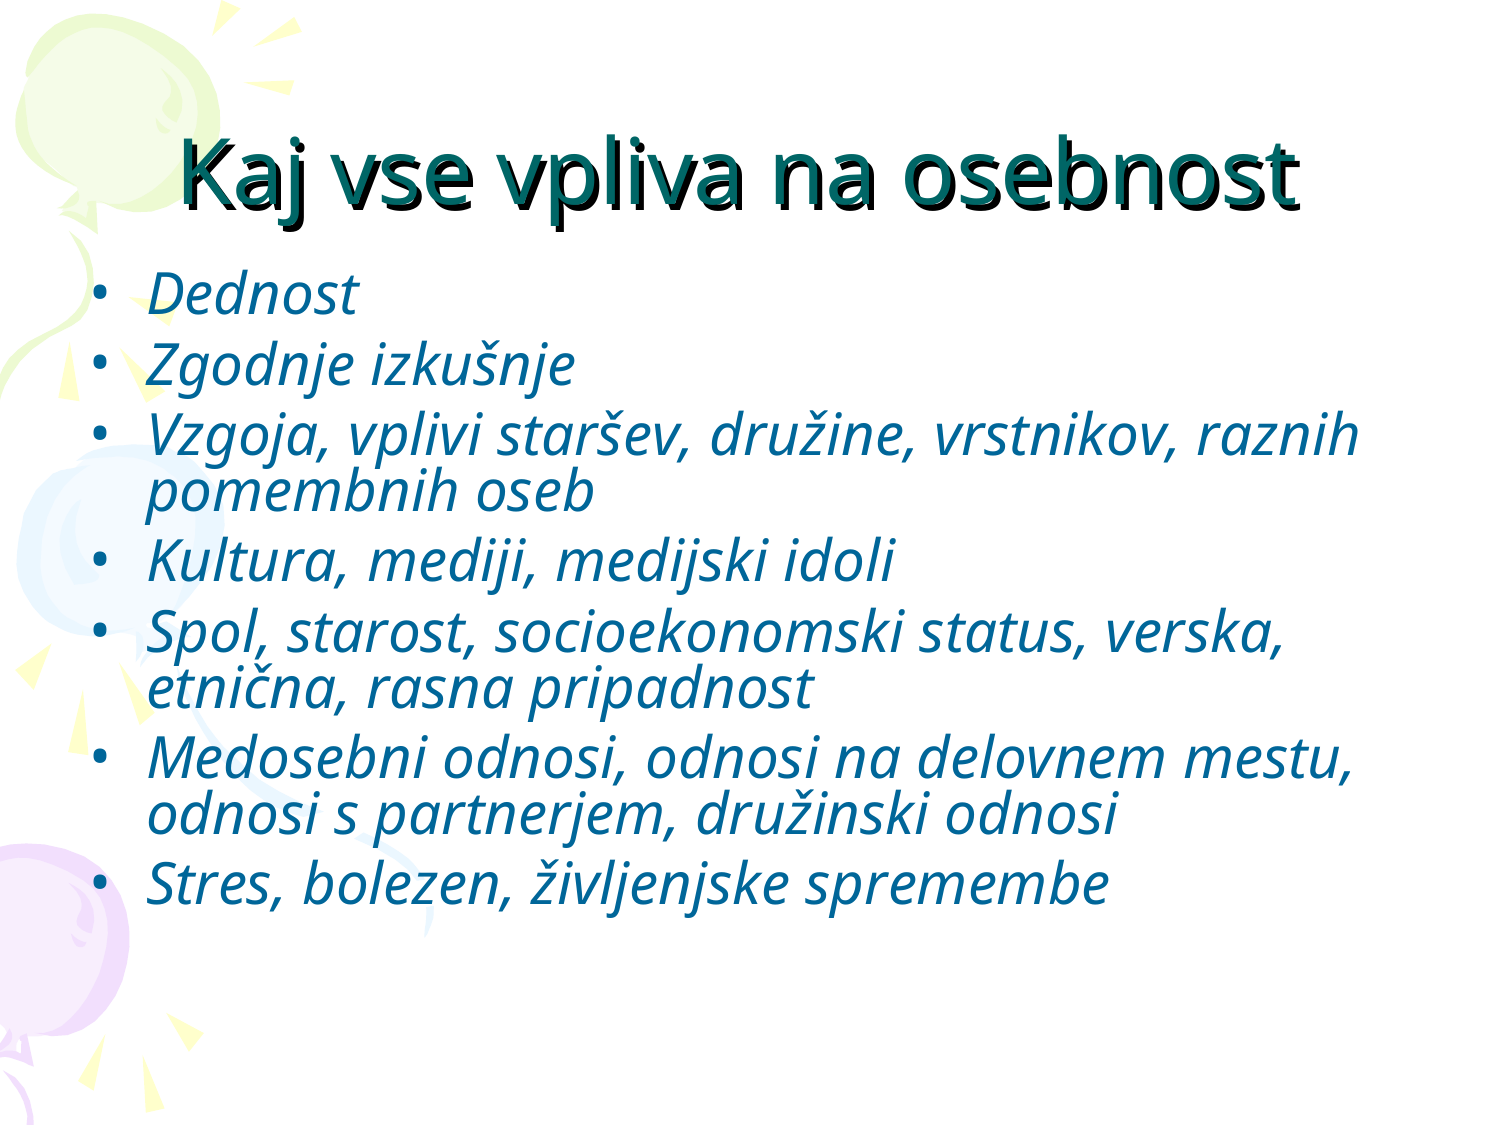

# Kaj vse vpliva na osebnost
Dednost
Zgodnje izkušnje
Vzgoja, vplivi staršev, družine, vrstnikov, raznih pomembnih oseb
Kultura, mediji, medijski idoli
Spol, starost, socioekonomski status, verska, etnična, rasna pripadnost
Medosebni odnosi, odnosi na delovnem mestu, odnosi s partnerjem, družinski odnosi
Stres, bolezen, življenjske spremembe